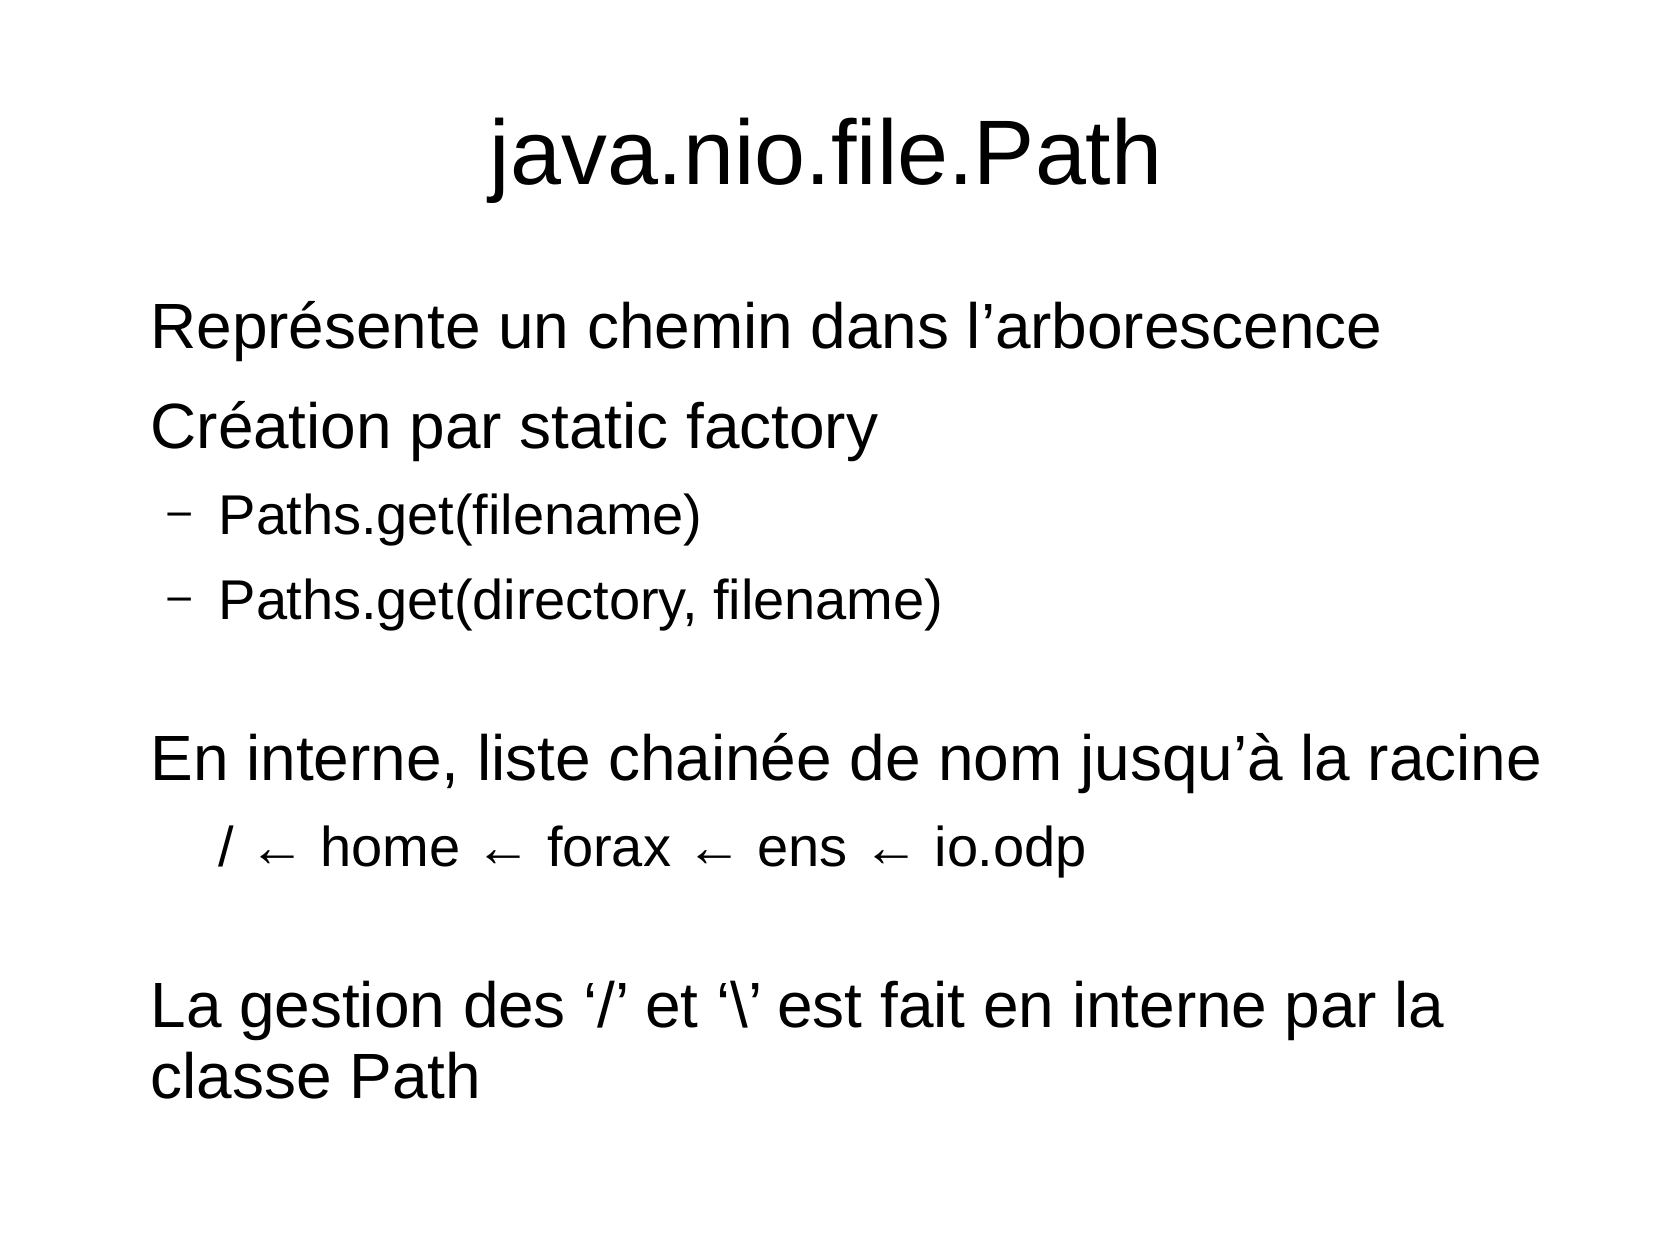

# java.nio.file.Path
Représente un chemin dans l’arborescence
Création par static factory
Paths.get(filename)
Paths.get(directory, filename)
En interne, liste chainée de nom jusqu’à la racine
/ ← home ← forax ← ens ← io.odp
La gestion des ‘/’ et ‘\’ est fait en interne par la classe Path